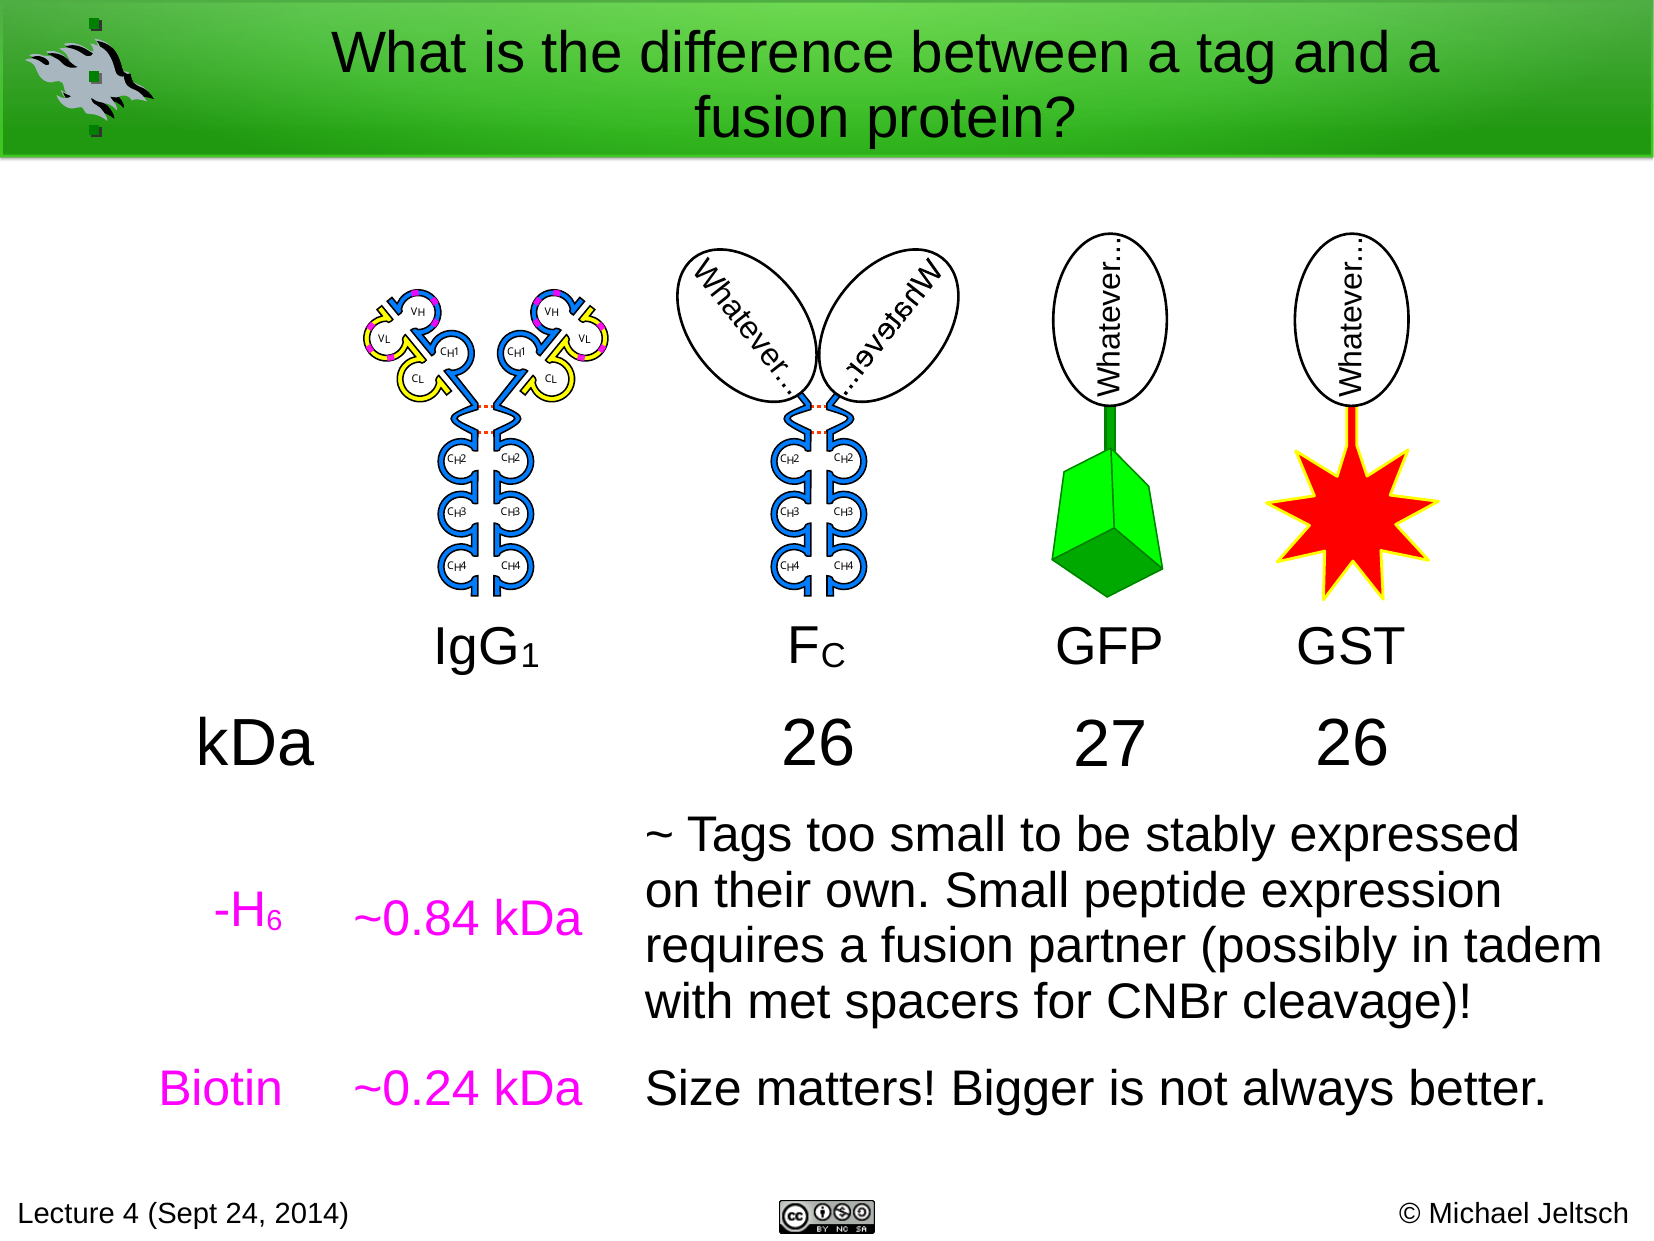

# What is the difference between a tag and a fusion protein?
~ Tags too small to be stably expressed
on their own. Small peptide expression
requires a fusion partner (possibly in tadem
with met spacers for CNBr cleavage)!
-H6
~0.84 kDa
Biotin
~0.24 kDa
Size matters! Bigger is not always better.